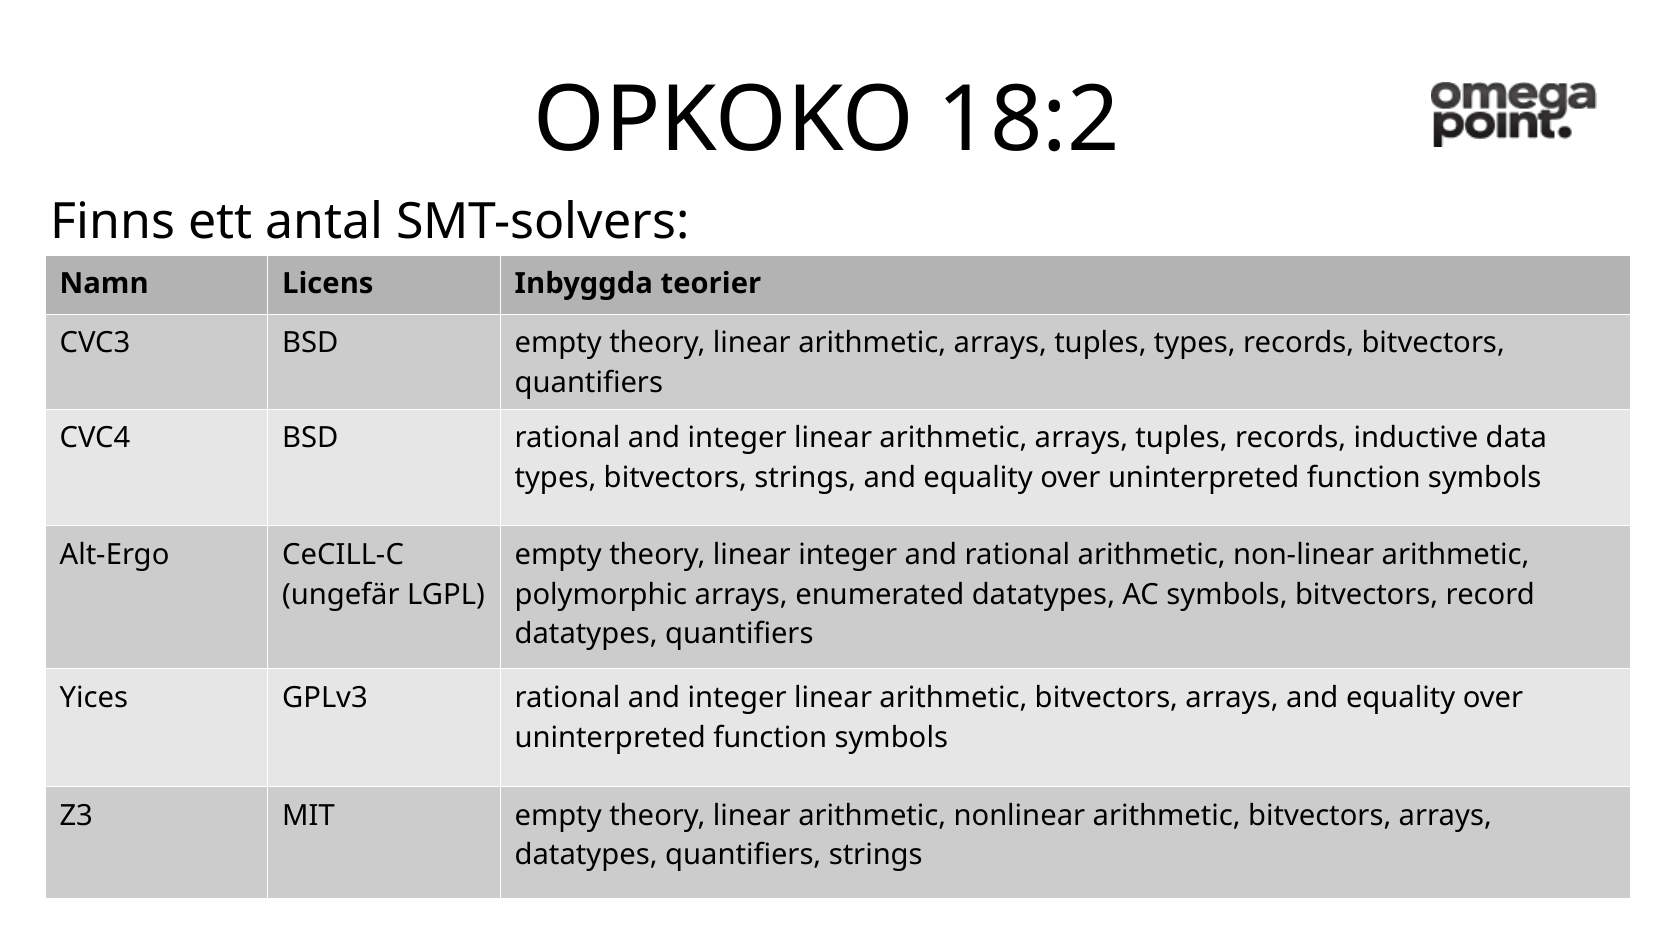

# OPKOKO 18:2
Finns ett antal SMT-solvers:
| Namn | Licens | Inbyggda teorier |
| --- | --- | --- |
| CVC3 | BSD | empty theory, linear arithmetic, arrays, tuples, types, records, bitvectors, quantifiers |
| CVC4 | BSD | rational and integer linear arithmetic, arrays, tuples, records, inductive data types, bitvectors, strings, and equality over uninterpreted function symbols |
| Alt-Ergo | CeCILL-C (ungefär LGPL) | empty theory, linear integer and rational arithmetic, non-linear arithmetic, polymorphic arrays, enumerated datatypes, AC symbols, bitvectors, record datatypes, quantifiers |
| Yices | GPLv3 | rational and integer linear arithmetic, bitvectors, arrays, and equality over uninterpreted function symbols |
| Z3 | MIT | empty theory, linear arithmetic, nonlinear arithmetic, bitvectors, arrays, datatypes, quantifiers, strings |